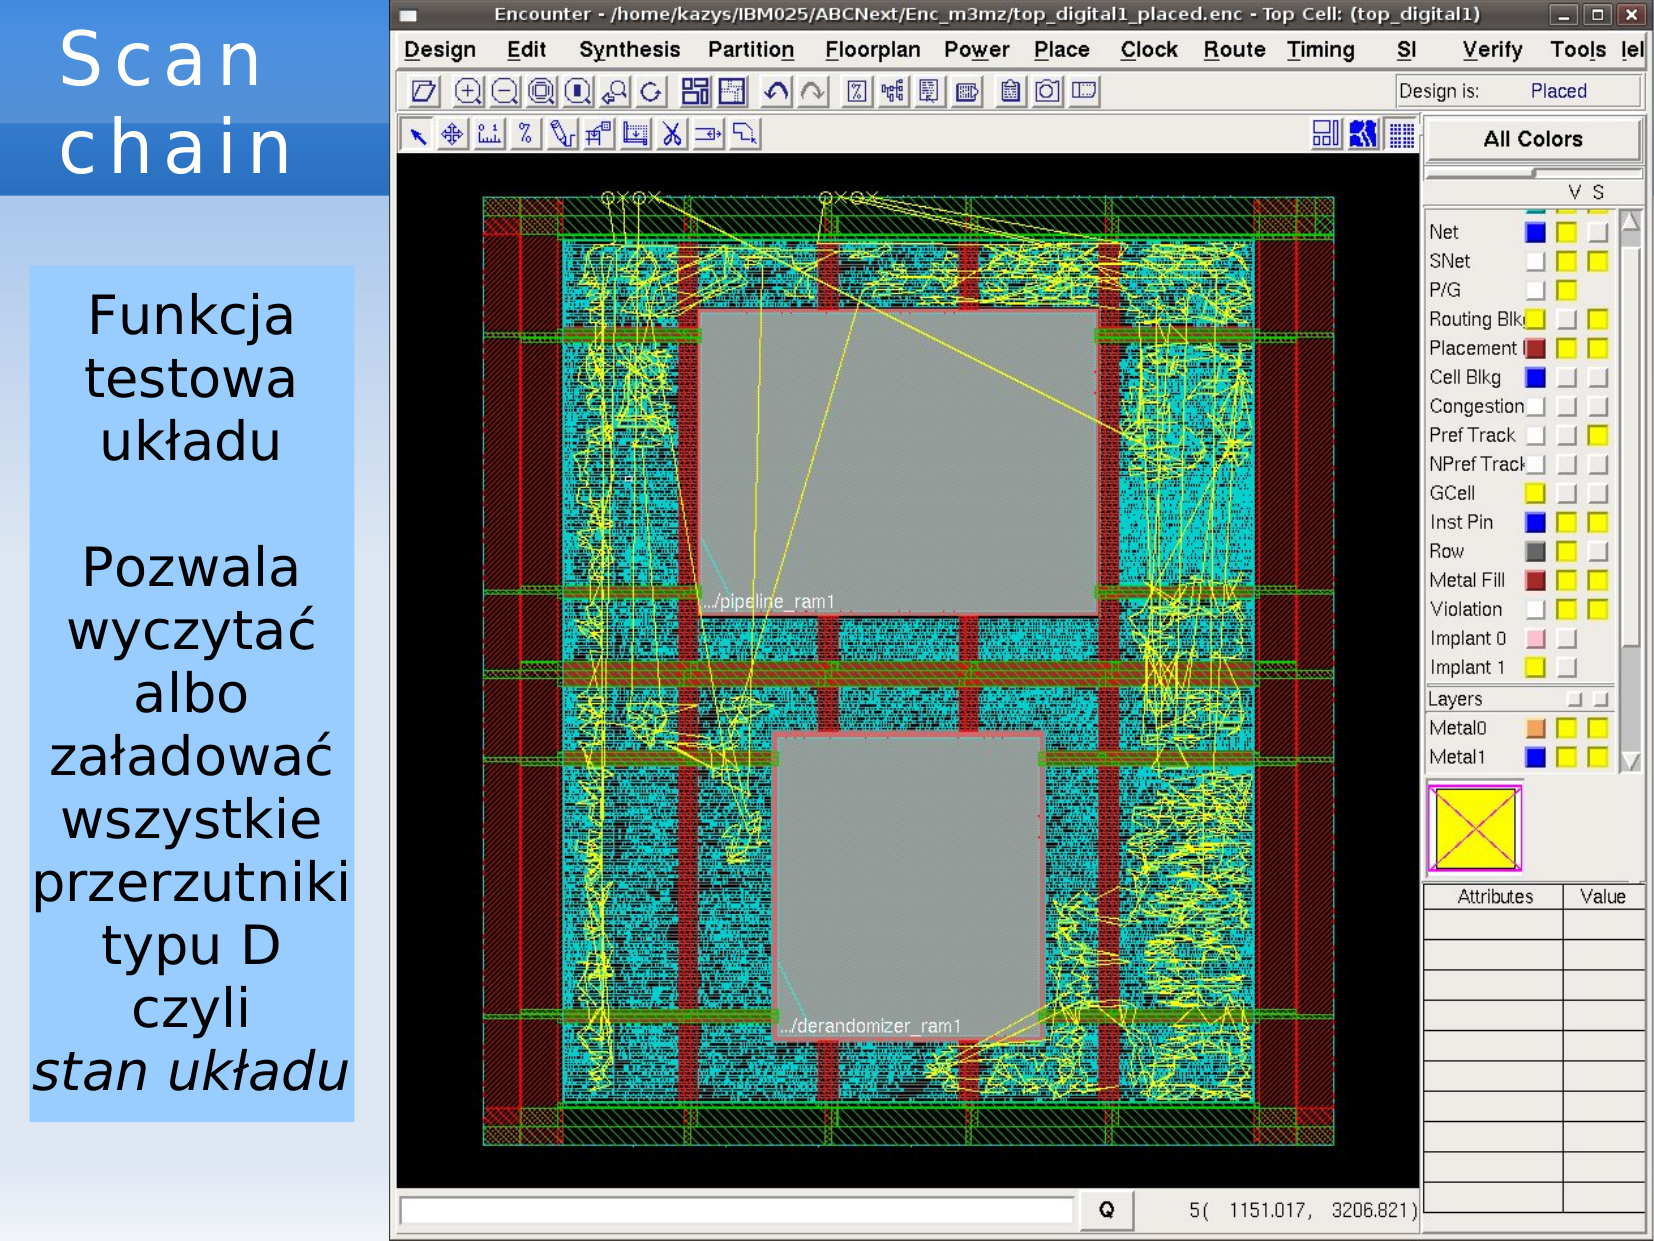

# Scan chain
Funkcja
testowa
układu
Pozwala
wyczytać
albo
załadować
wszystkie
przerzutniki
typu D
czyli
stan układu